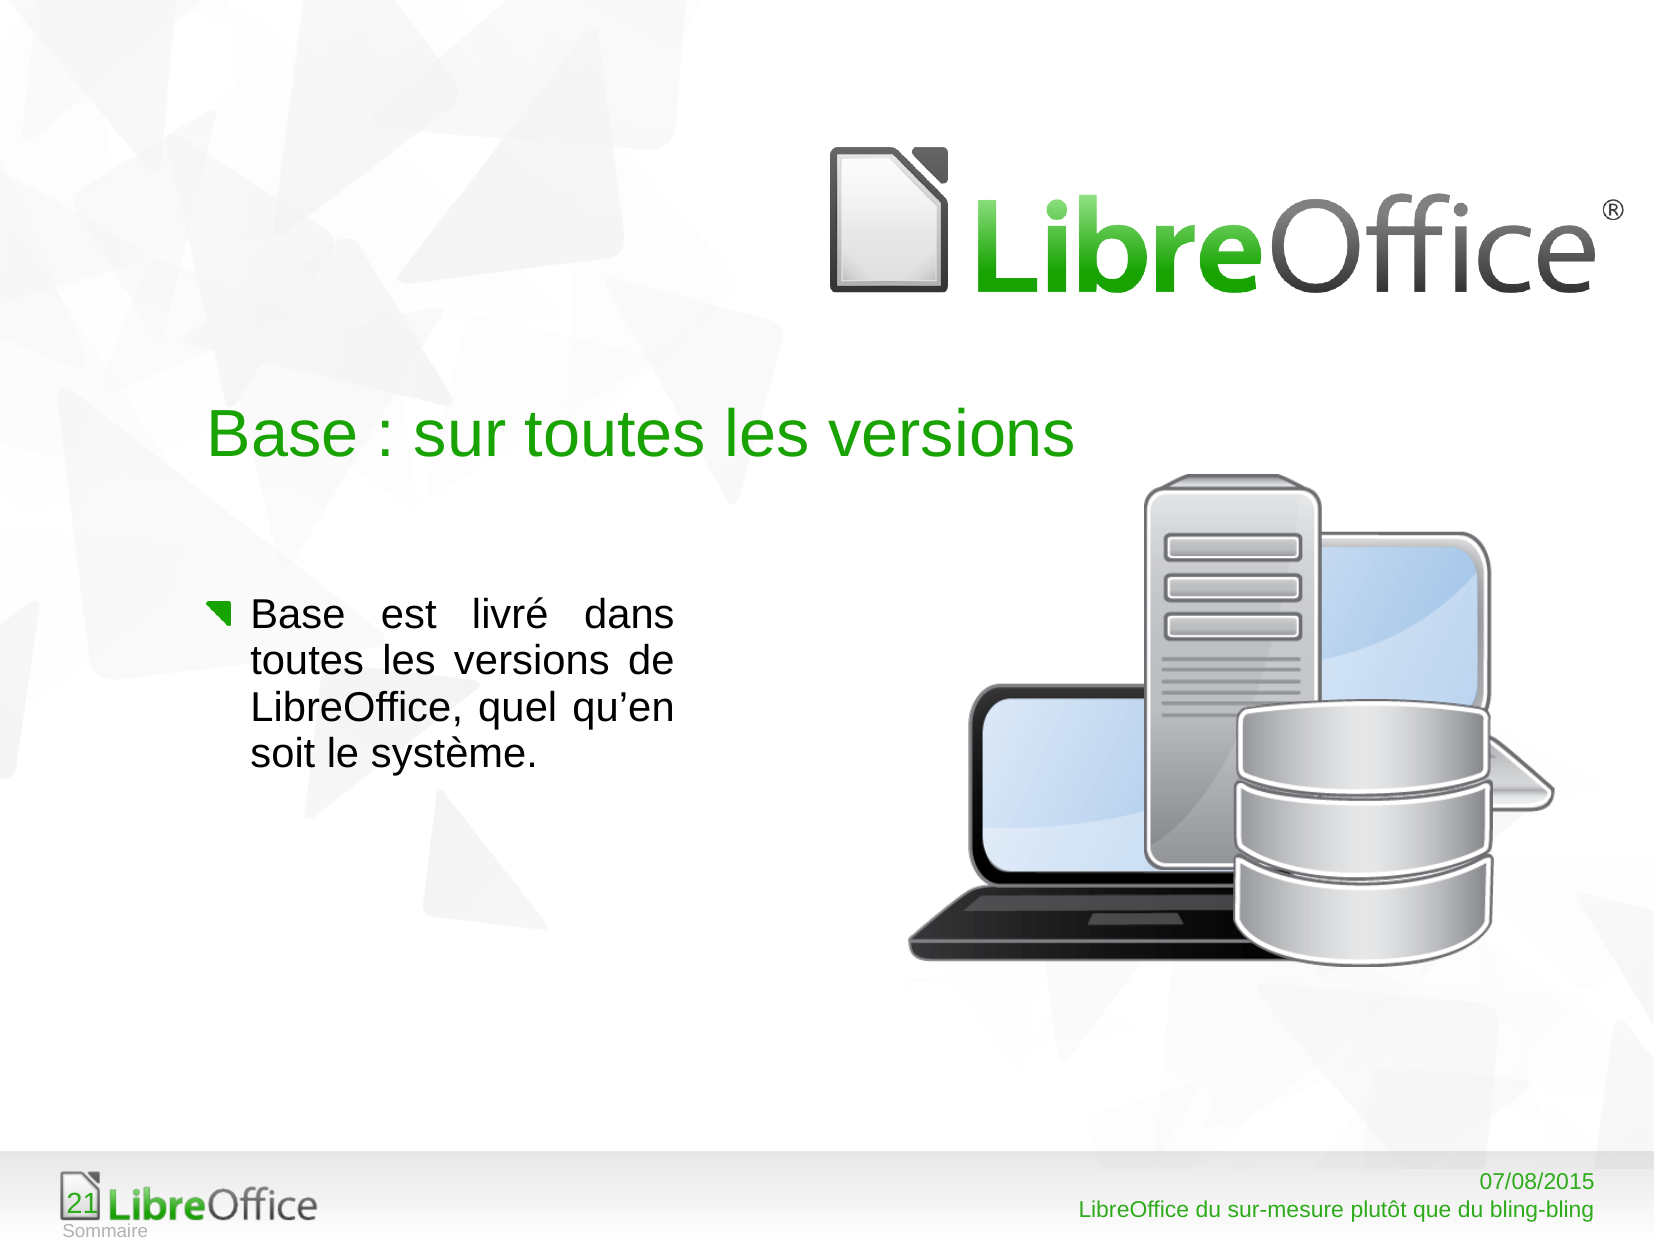

# Base : sur toutes les versions
Base est livré dans toutes les versions de LibreOffice, quel qu’en soit le système.
07/08/2015
21
LibreOffice du sur-mesure plutôt que du bling-bling